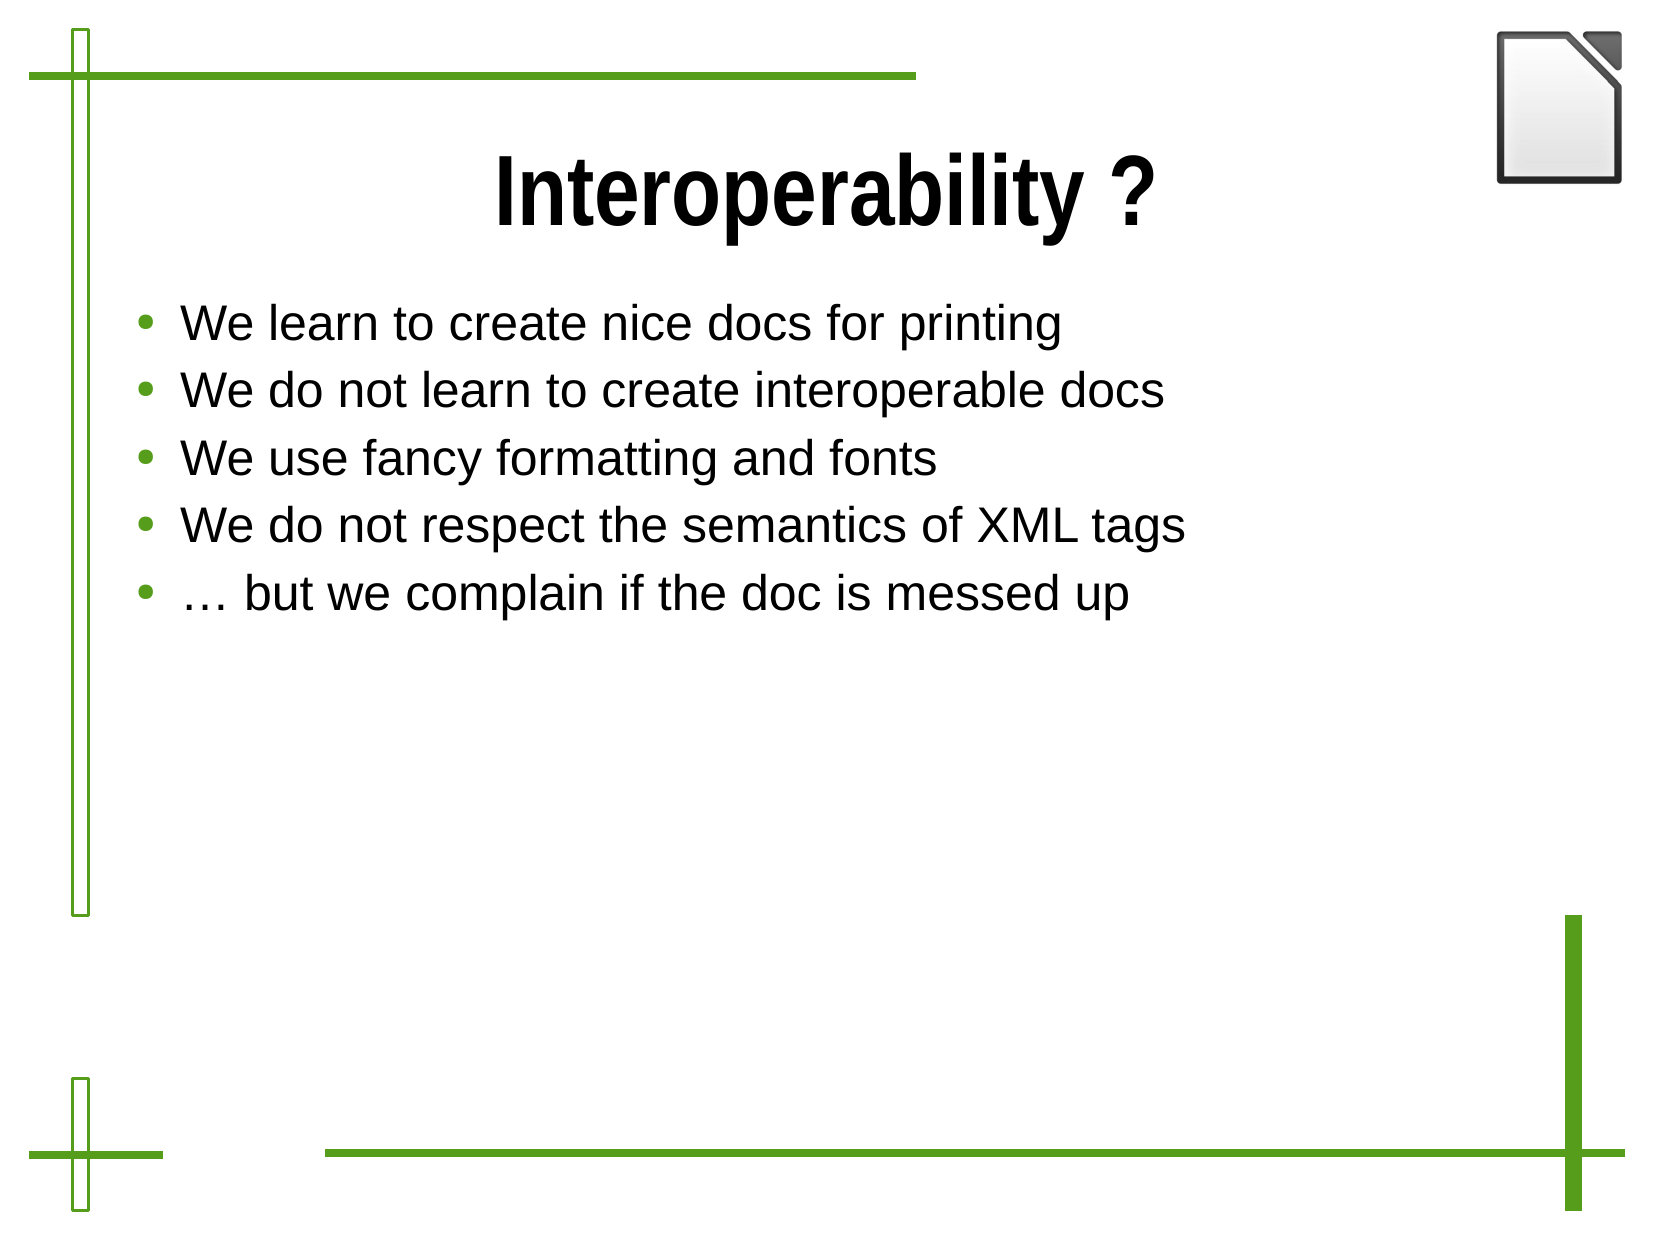

# Interoperability ?
We learn to create nice docs for printing
We do not learn to create interoperable docs
We use fancy formatting and fonts
We do not respect the semantics of XML tags
… but we complain if the doc is messed up